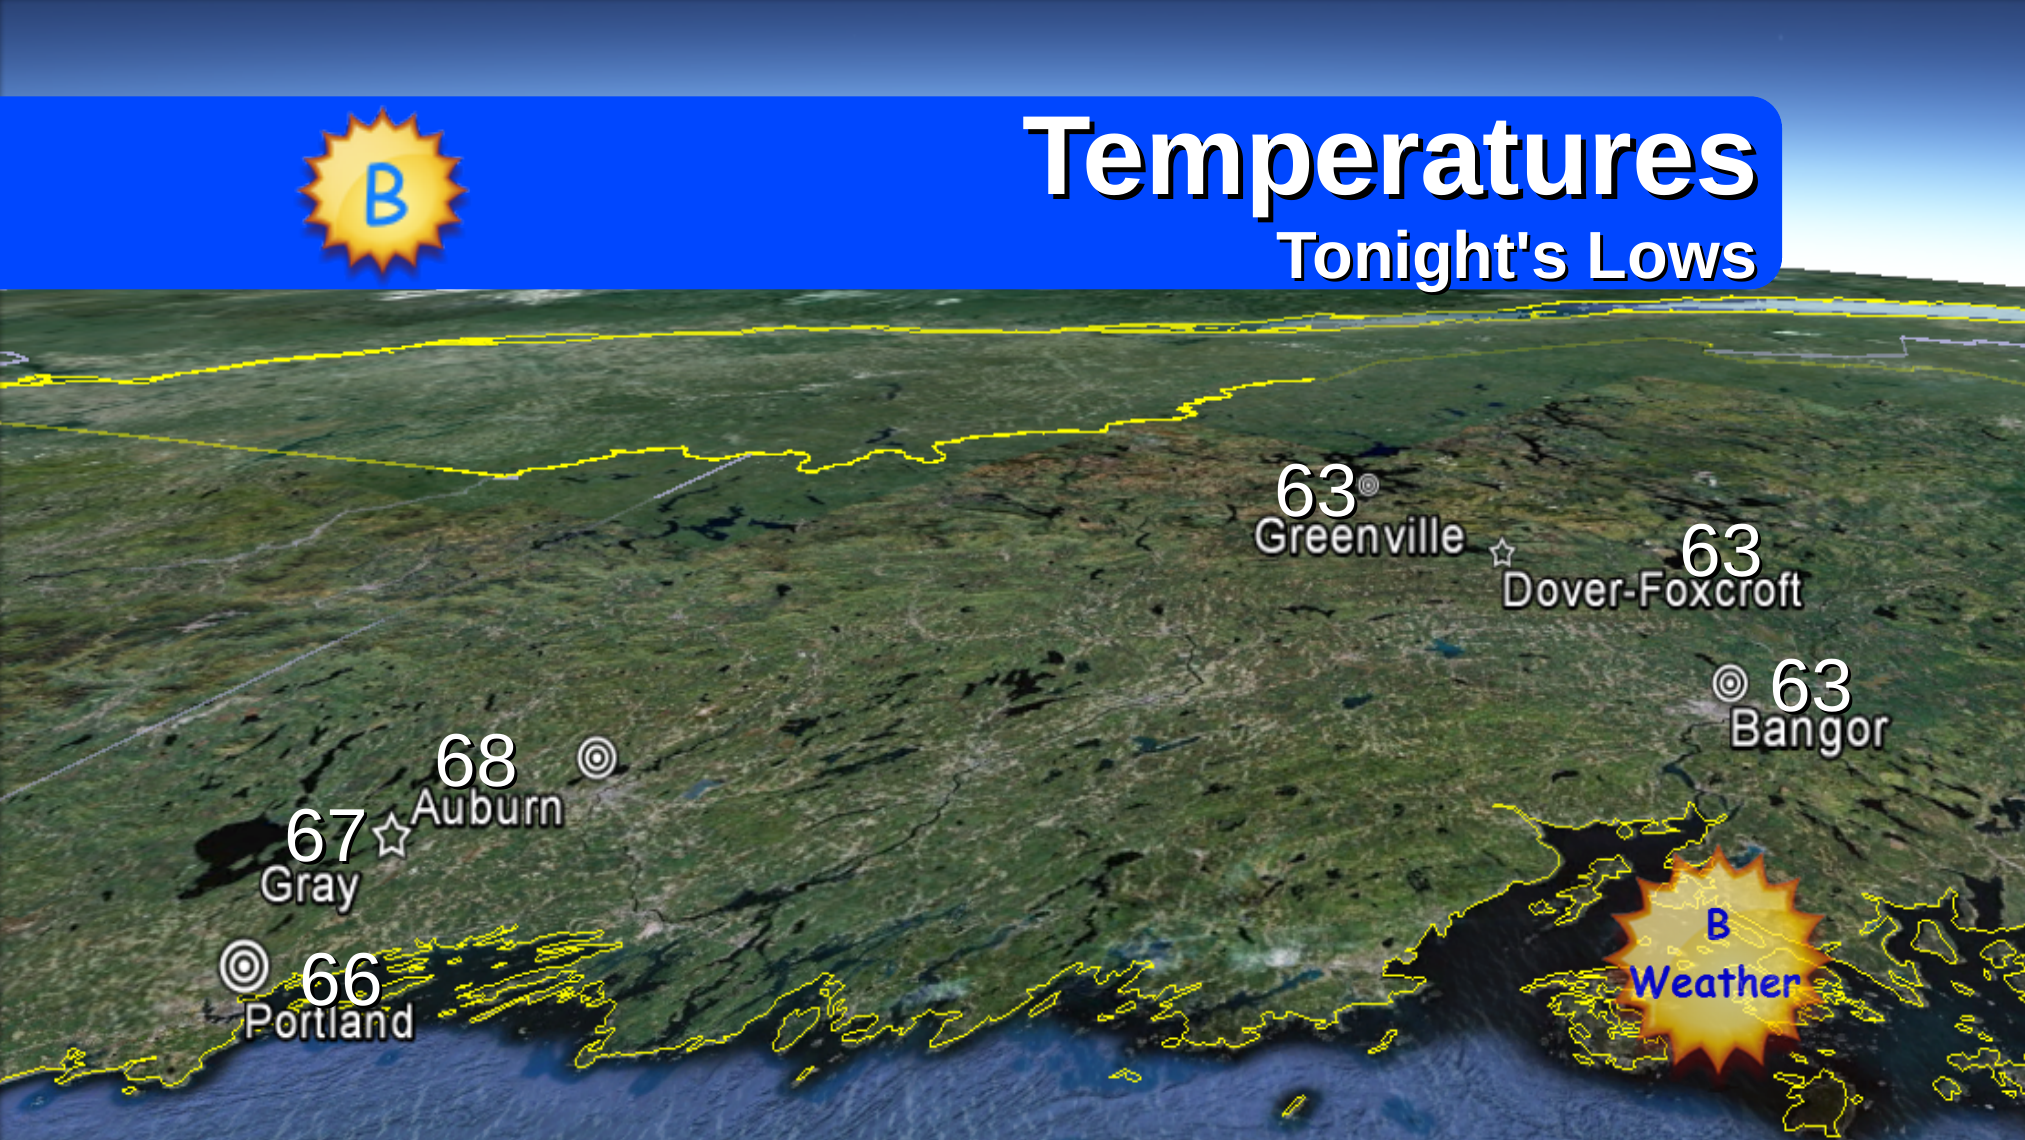

Temperatures
Tonight's Lows
63
63
63
68
67
66